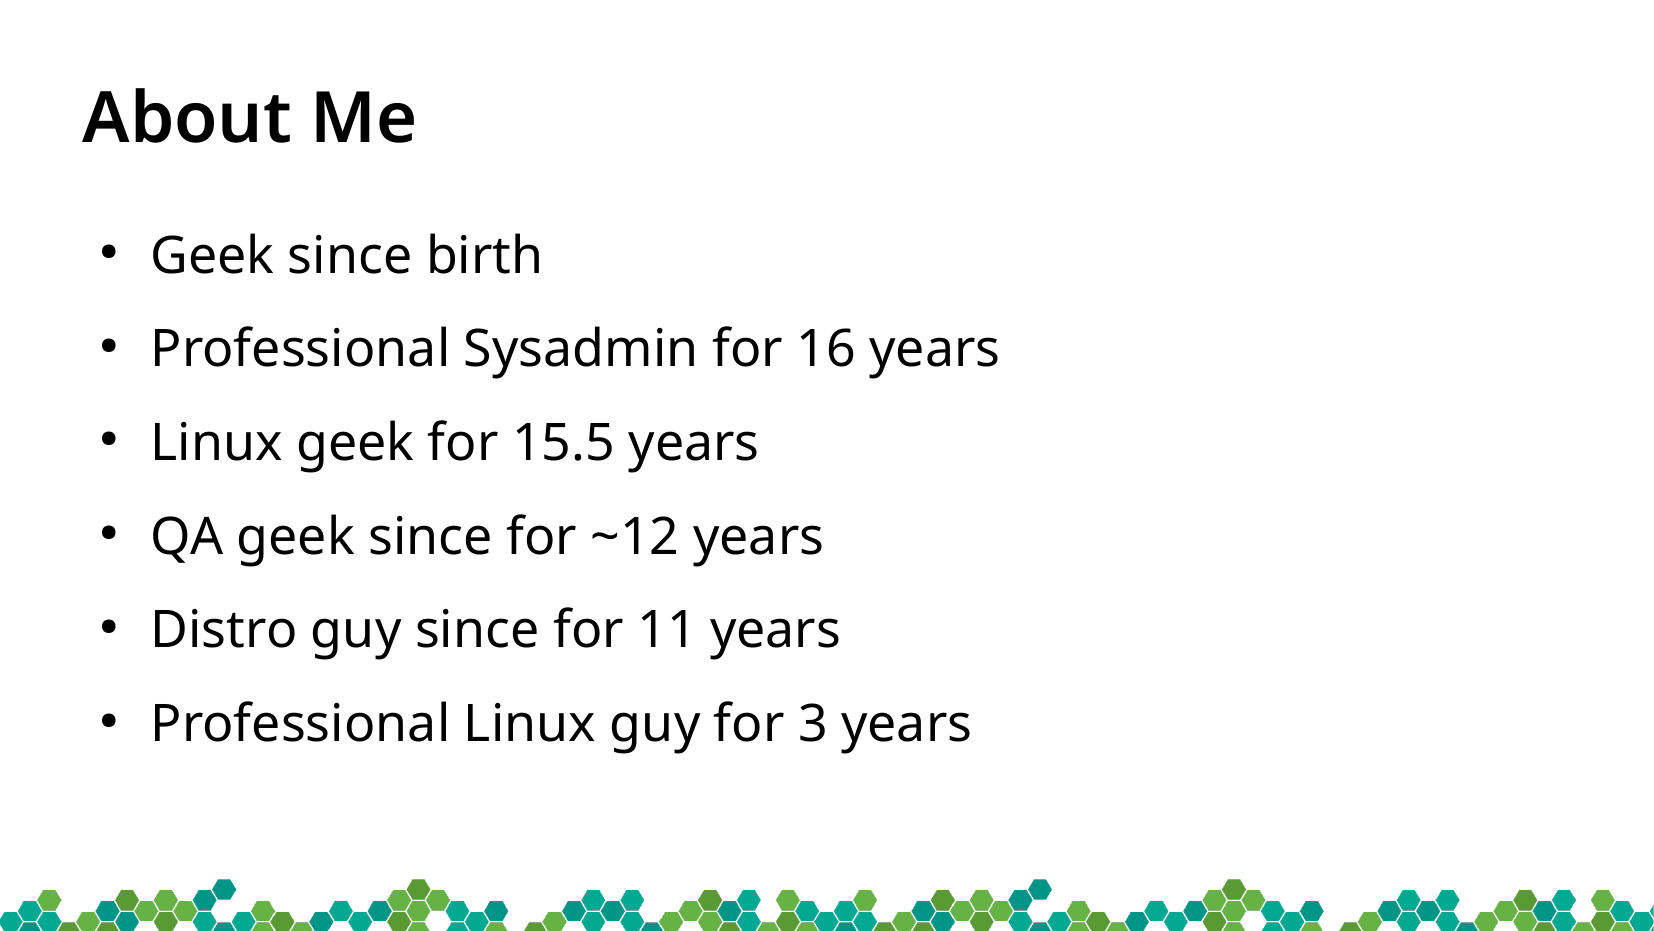

# About Me
Geek since birth
Professional Sysadmin for 16 years
Linux geek for 15.5 years
QA geek since for ~12 years
Distro guy since for 11 years
Professional Linux guy for 3 years